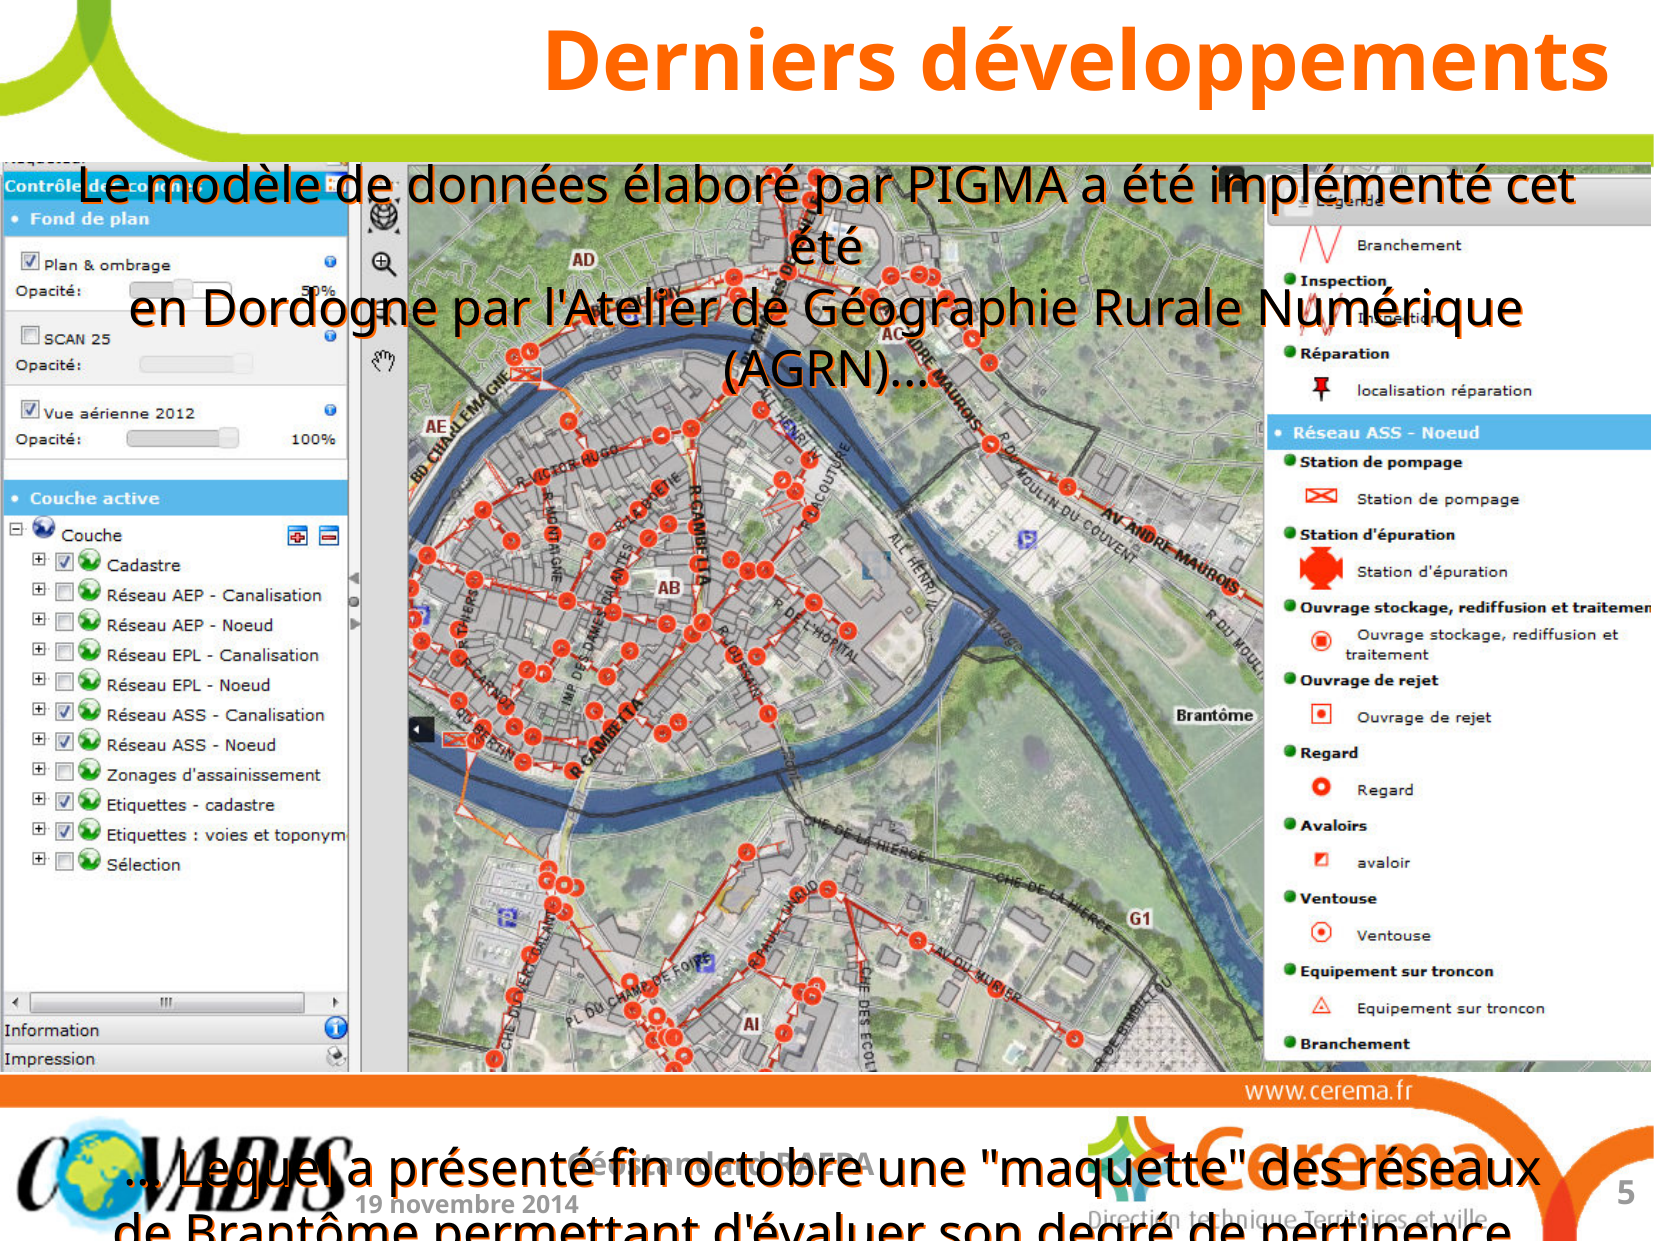

# Derniers développements
Le modèle de données élaboré par PIGMA a été implémenté cet été
en Dordogne par l'Atelier de Géographie Rurale Numérique (AGRN)...
 … Lequel a présenté fin octobre une "maquette" des réseaux
de Brantôme permettant d'évaluer son degré de pertinence.
Le modèle de données élaboré par PIGMA a été implémenté cet été
en Dordogne par l'Atelier de Géographie Rurale Numérique (AGRN)...
 … Lequel a présenté fin octobre une "maquette" des réseaux
de Brantôme permettant d'évaluer son degré de pertinence.
Géostandard RAEPA
5
19 novembre 2014